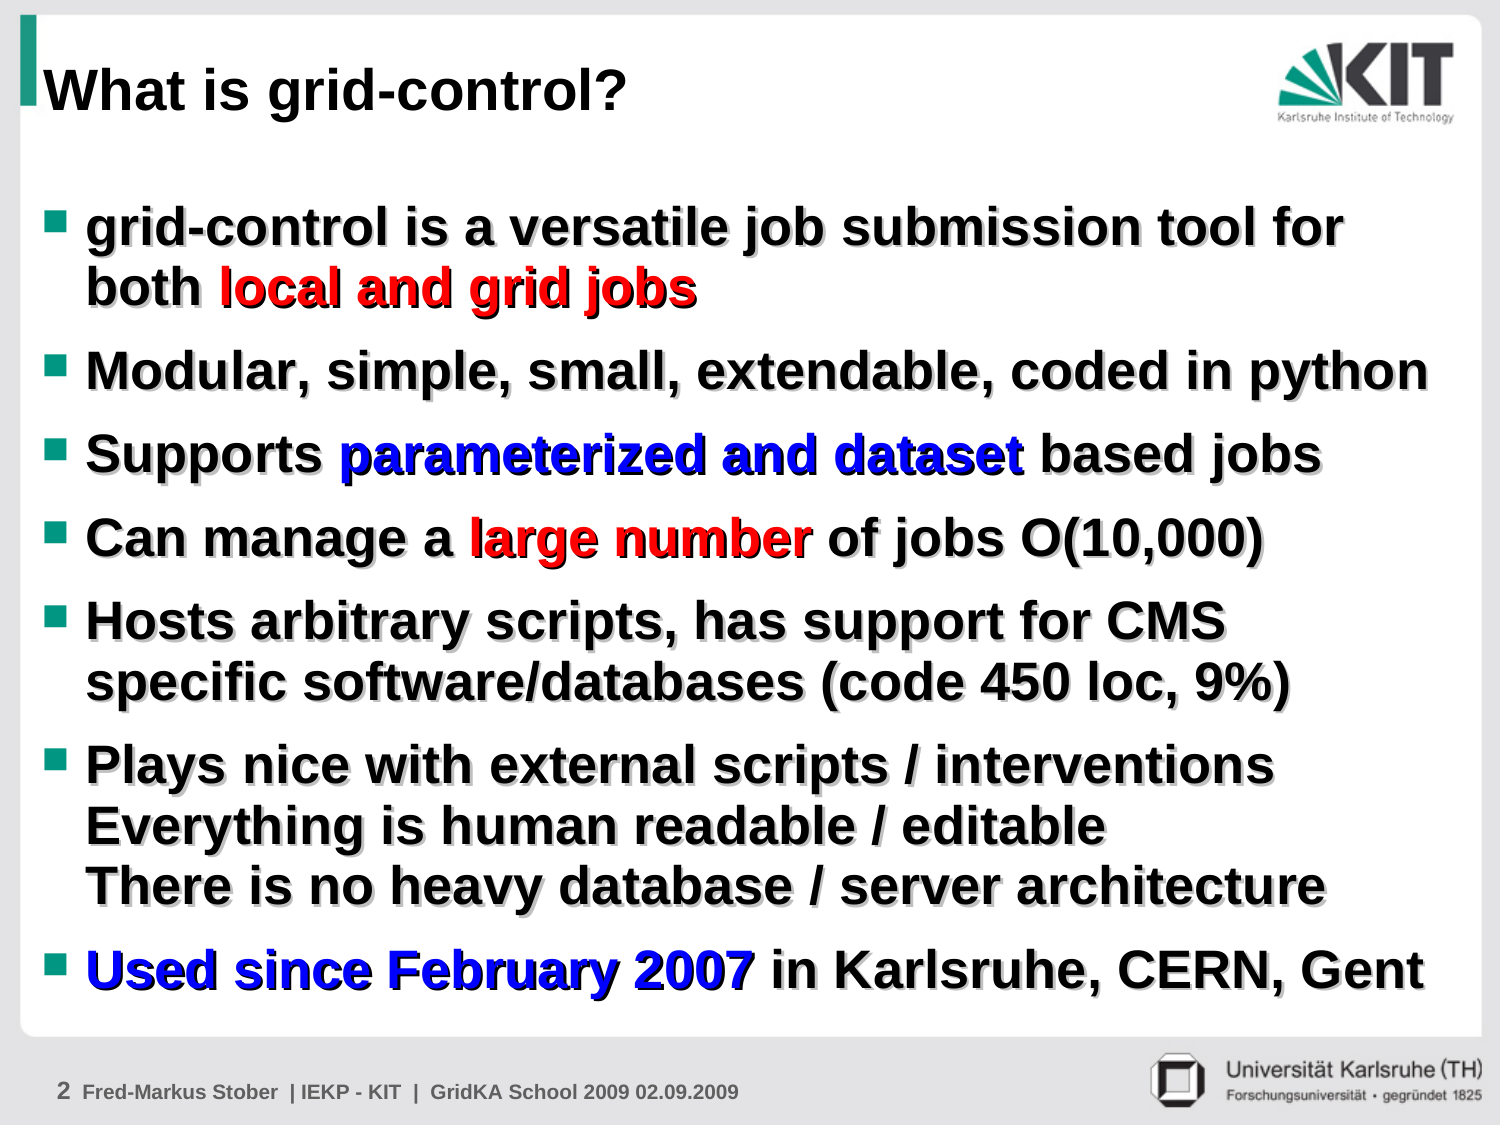

# What is grid-control?
grid-control is a versatile job submission tool for both local and grid jobs
Modular, simple, small, extendable, coded in python
Supports parameterized and dataset based jobs
Can manage a large number of jobs O(10,000)
Hosts arbitrary scripts, has support for CMS
specific software/databases (code 450 loc, 9%)
Plays nice with external scripts / interventions
Everything is human readable / editable
There is no heavy database / server architecture
Used since February 2007 in Karlsruhe, CERN, Gent
04.12.07